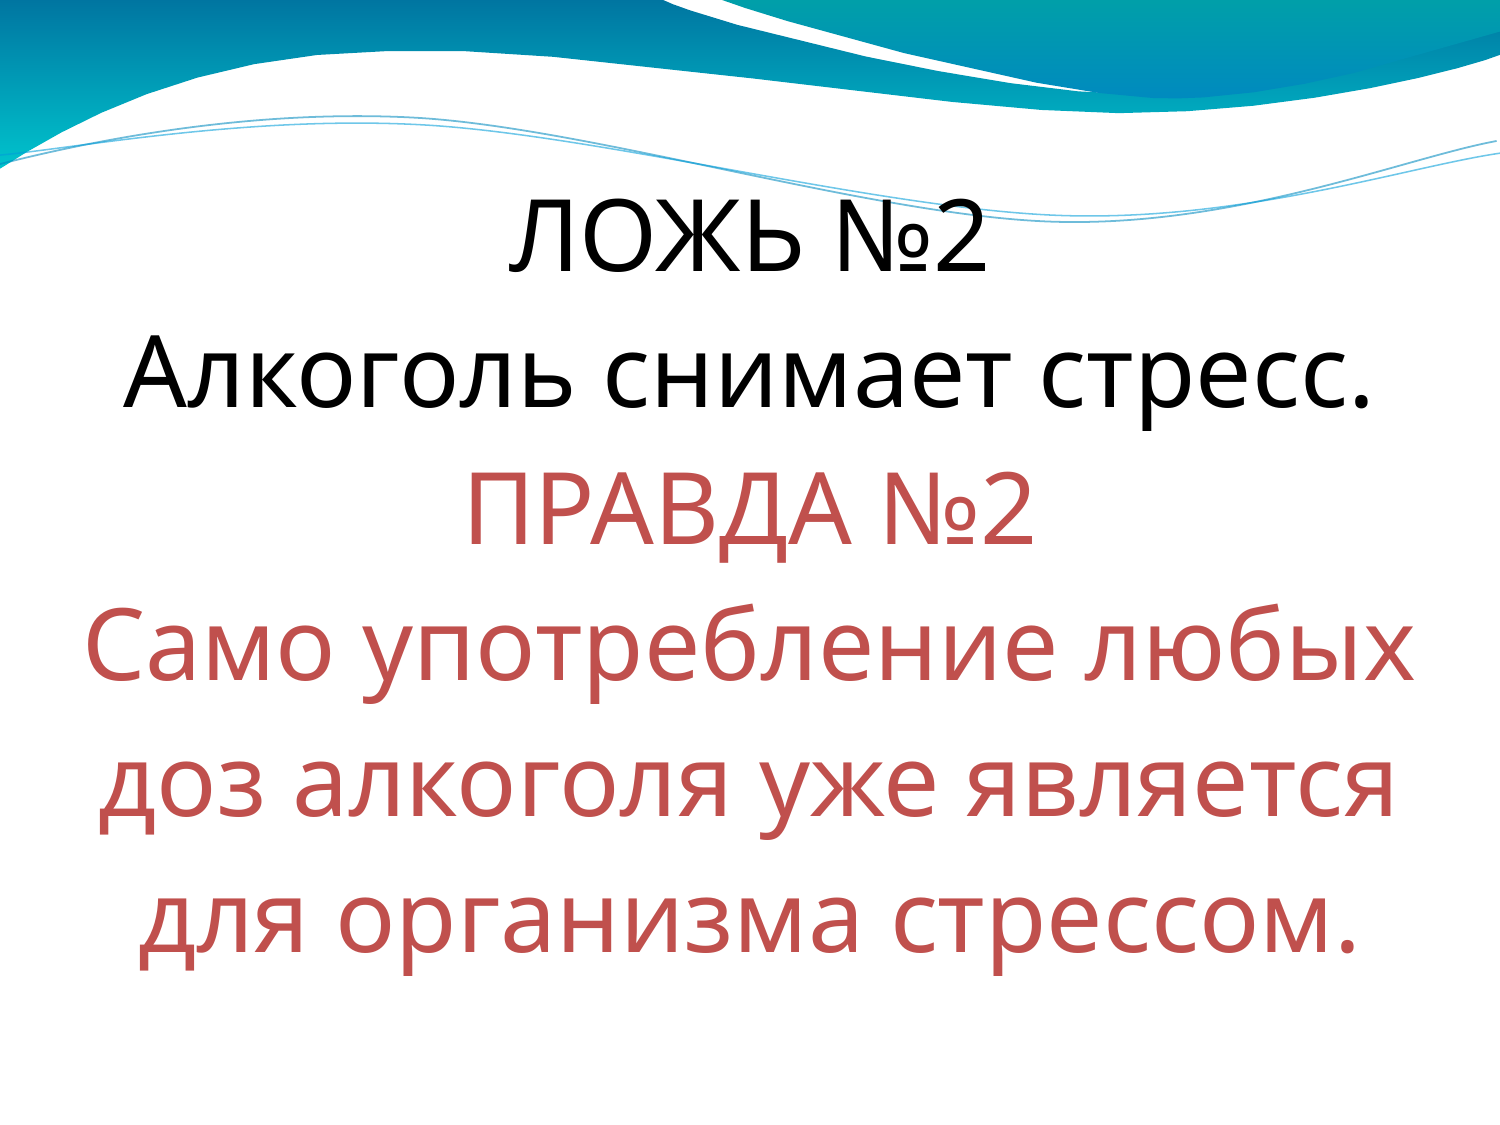

ЛОЖЬ №2
Алкоголь снимает стресс.
ПРАВДА №2
Само употребление любых доз алкоголя уже является для организма стрессом.